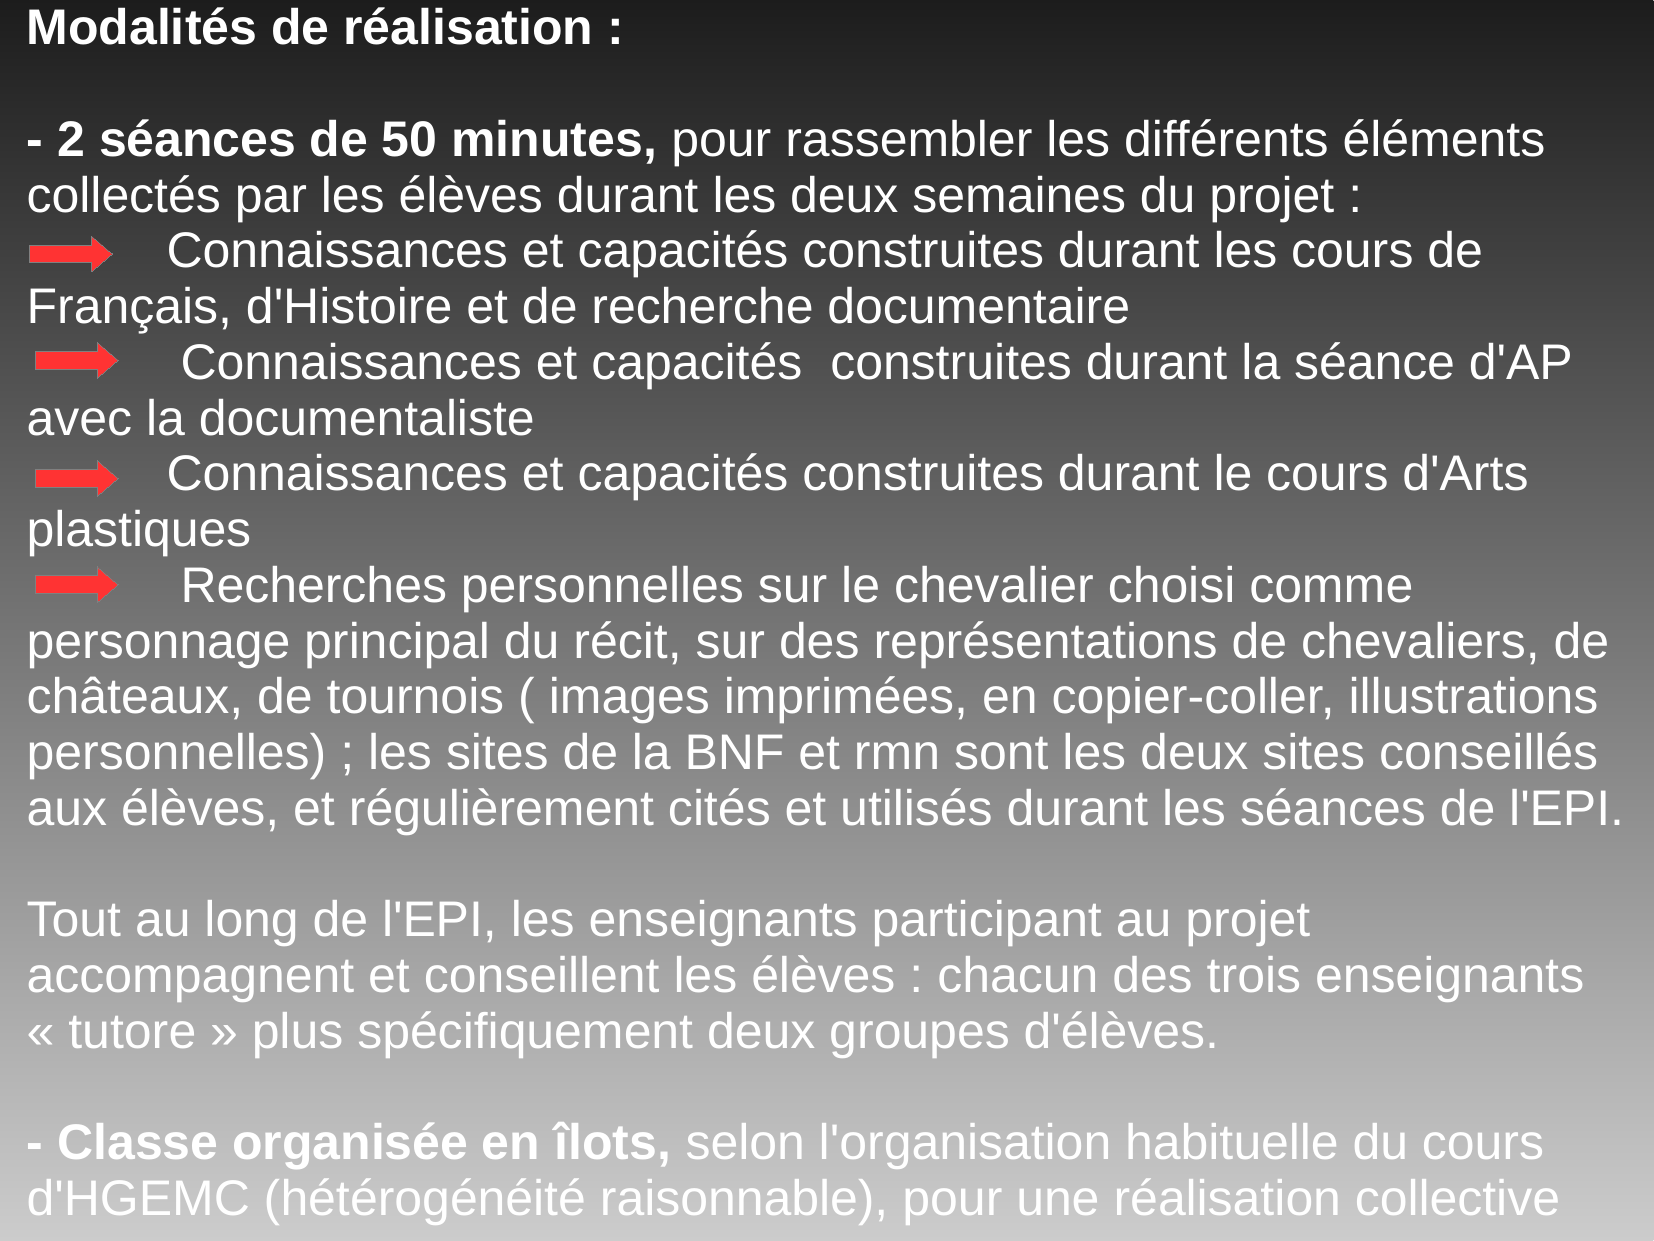

Modalités de réalisation :
- 2 séances de 50 minutes, pour rassembler les différents éléments collectés par les élèves durant les deux semaines du projet :
 Connaissances et capacités construites durant les cours de Français, d'Histoire et de recherche documentaire
 Connaissances et capacités construites durant la séance d'AP avec la documentaliste
 Connaissances et capacités construites durant le cours d'Arts plastiques
 Recherches personnelles sur le chevalier choisi comme personnage principal du récit, sur des représentations de chevaliers, de châteaux, de tournois ( images imprimées, en copier-coller, illustrations personnelles) ; les sites de la BNF et rmn sont les deux sites conseillés aux élèves, et régulièrement cités et utilisés durant les séances de l'EPI.
Tout au long de l'EPI, les enseignants participant au projet accompagnent et conseillent les élèves : chacun des trois enseignants « tutore » plus spécifiquement deux groupes d'élèves.
- Classe organisée en îlots, selon l'organisation habituelle du cours d'HGEMC (hétérogénéité raisonnable), pour une réalisation collective